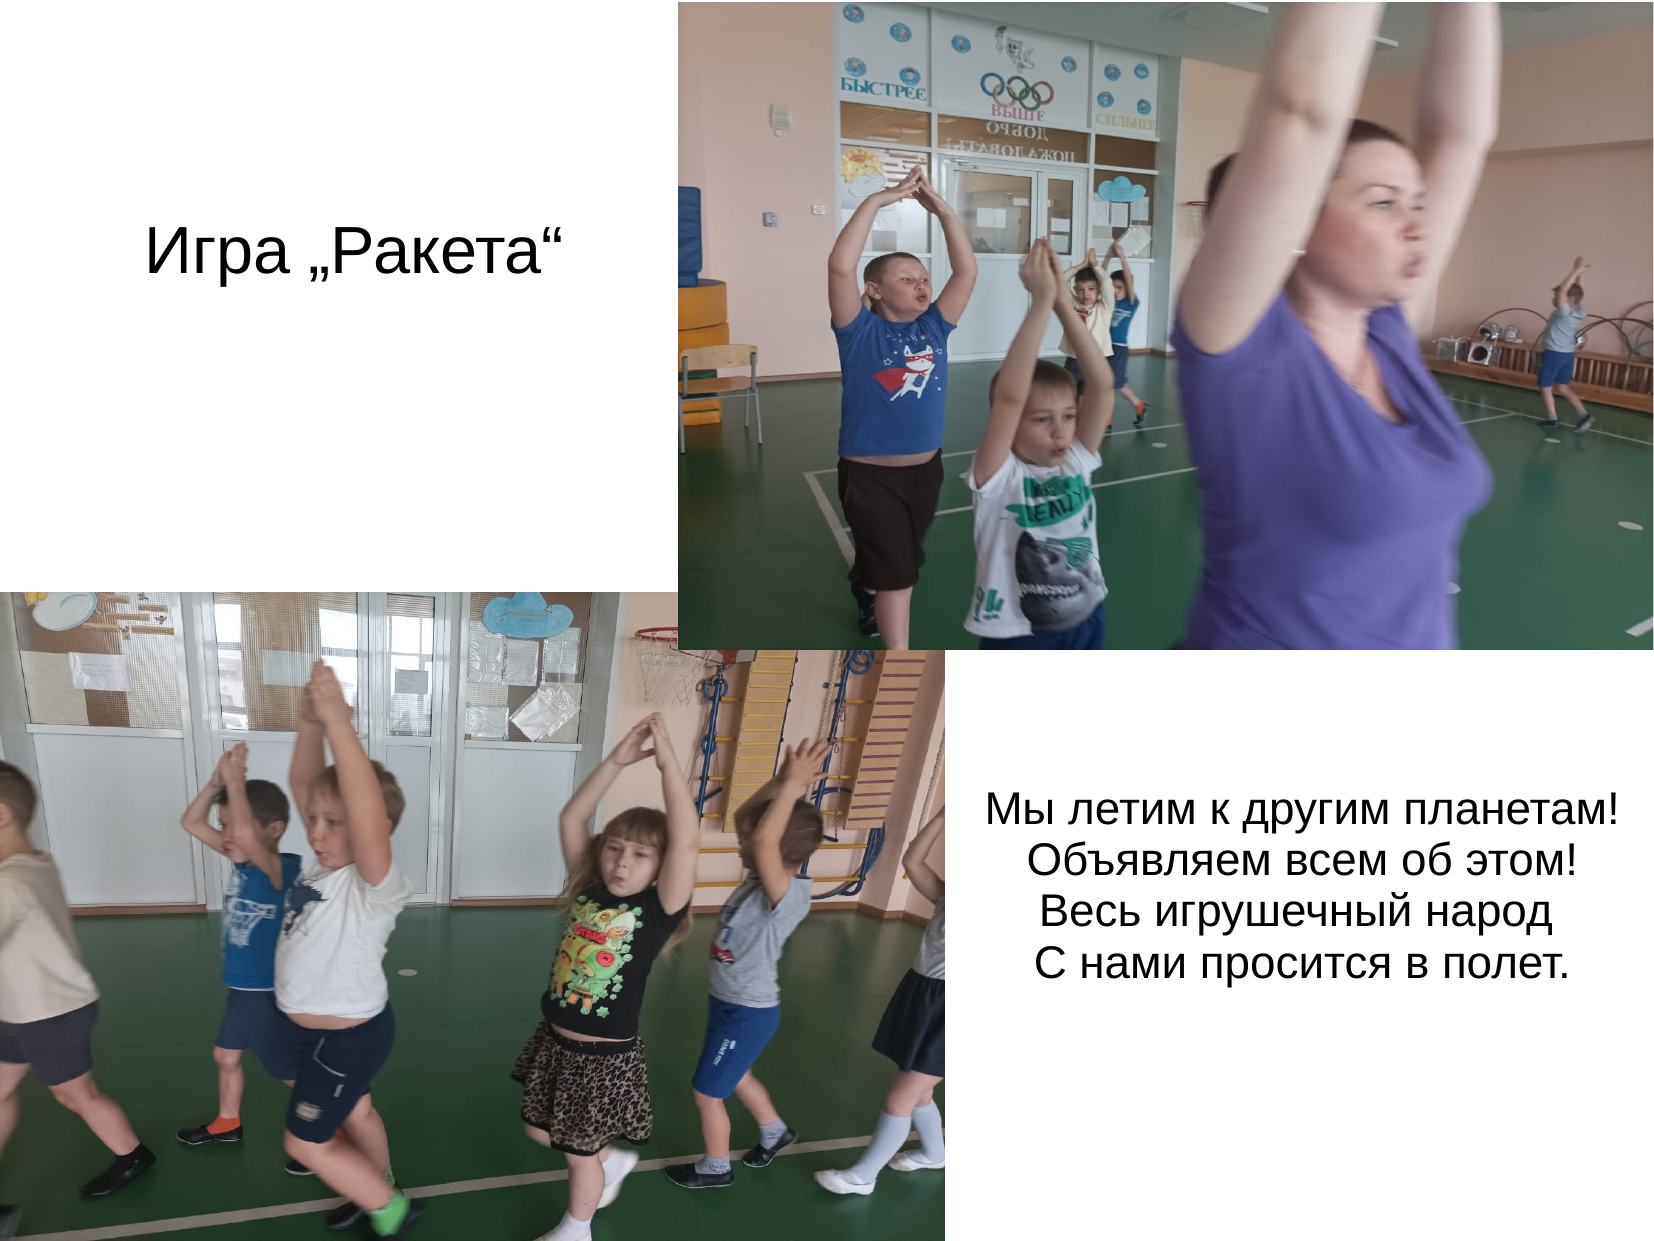

Игра „Ракета“
Мы летим к другим планетам!
Объявляем всем об этом!
Весь игрушечный народ
С нами просится в полет.